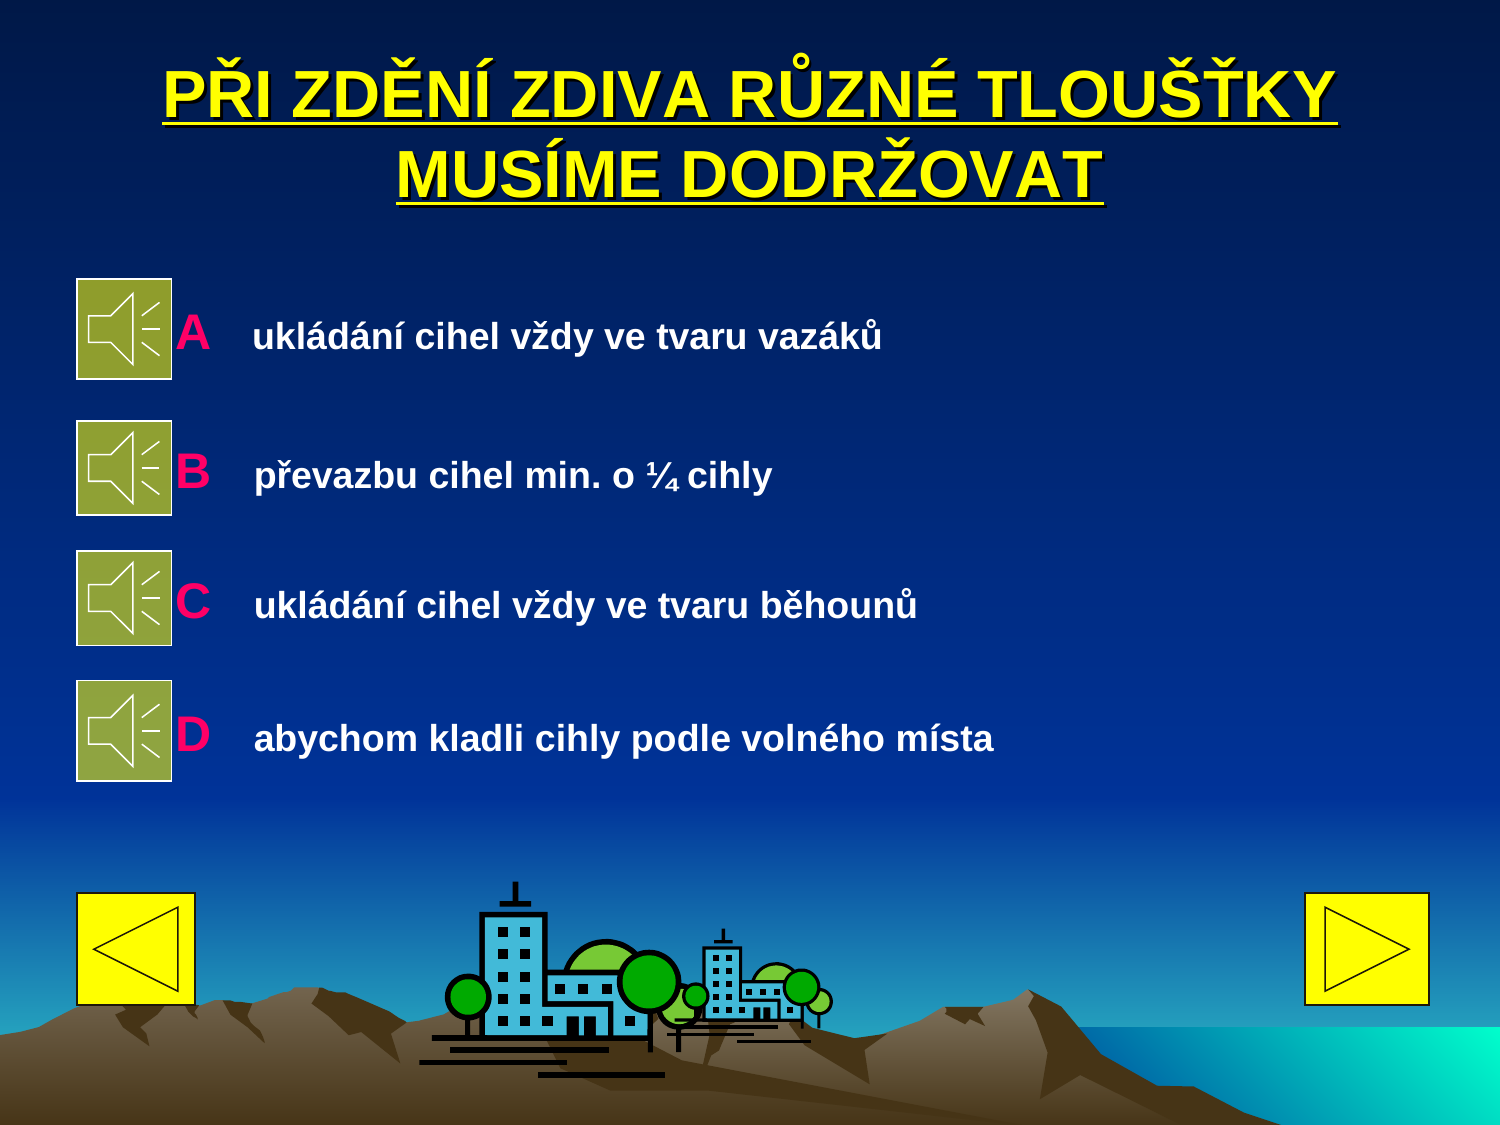

# PŘI ZDĚNÍ ZDIVA RŮZNÉ TLOUŠŤKY MUSÍME DODRŽOVAT
 A ukládání cihel vždy ve tvaru vazáků
 B převazbu cihel min. o ¼ cihly
 C ukládání cihel vždy ve tvaru běhounů
 D abychom kladli cihly podle volného místa